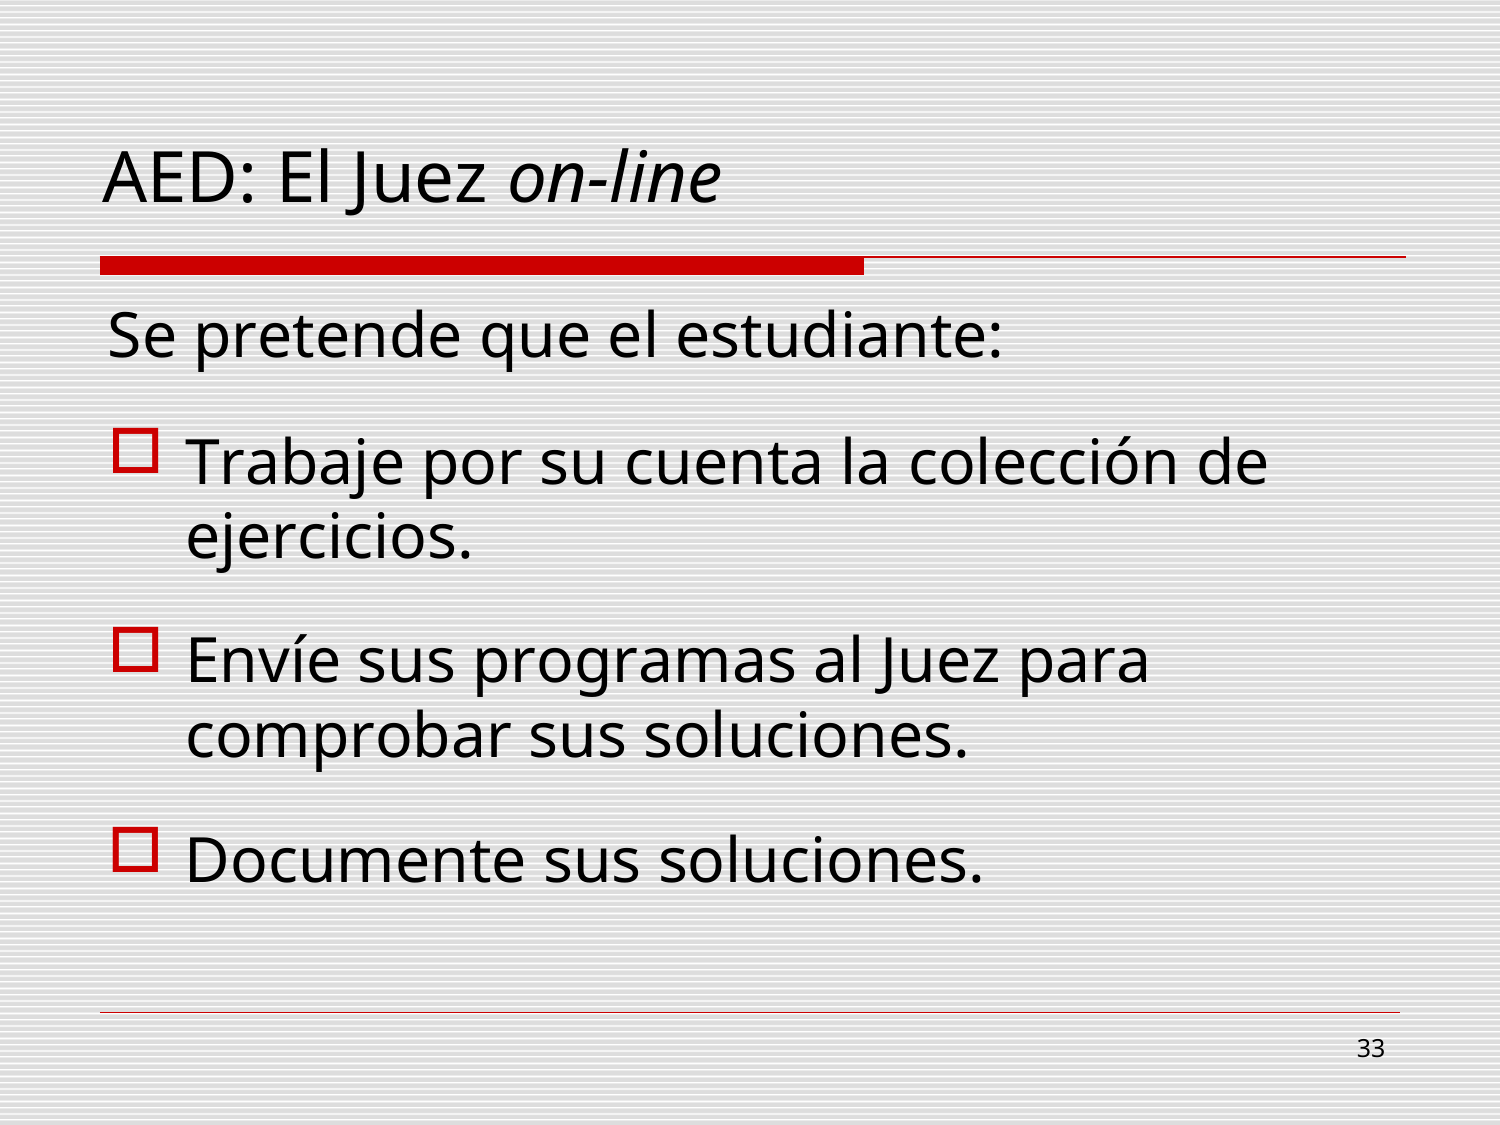

# AED: El Juez on-line
Se pretende que el estudiante:
Trabaje por su cuenta la colección de ejercicios.
Envíe sus programas al Juez para comprobar sus soluciones.
Documente sus soluciones.